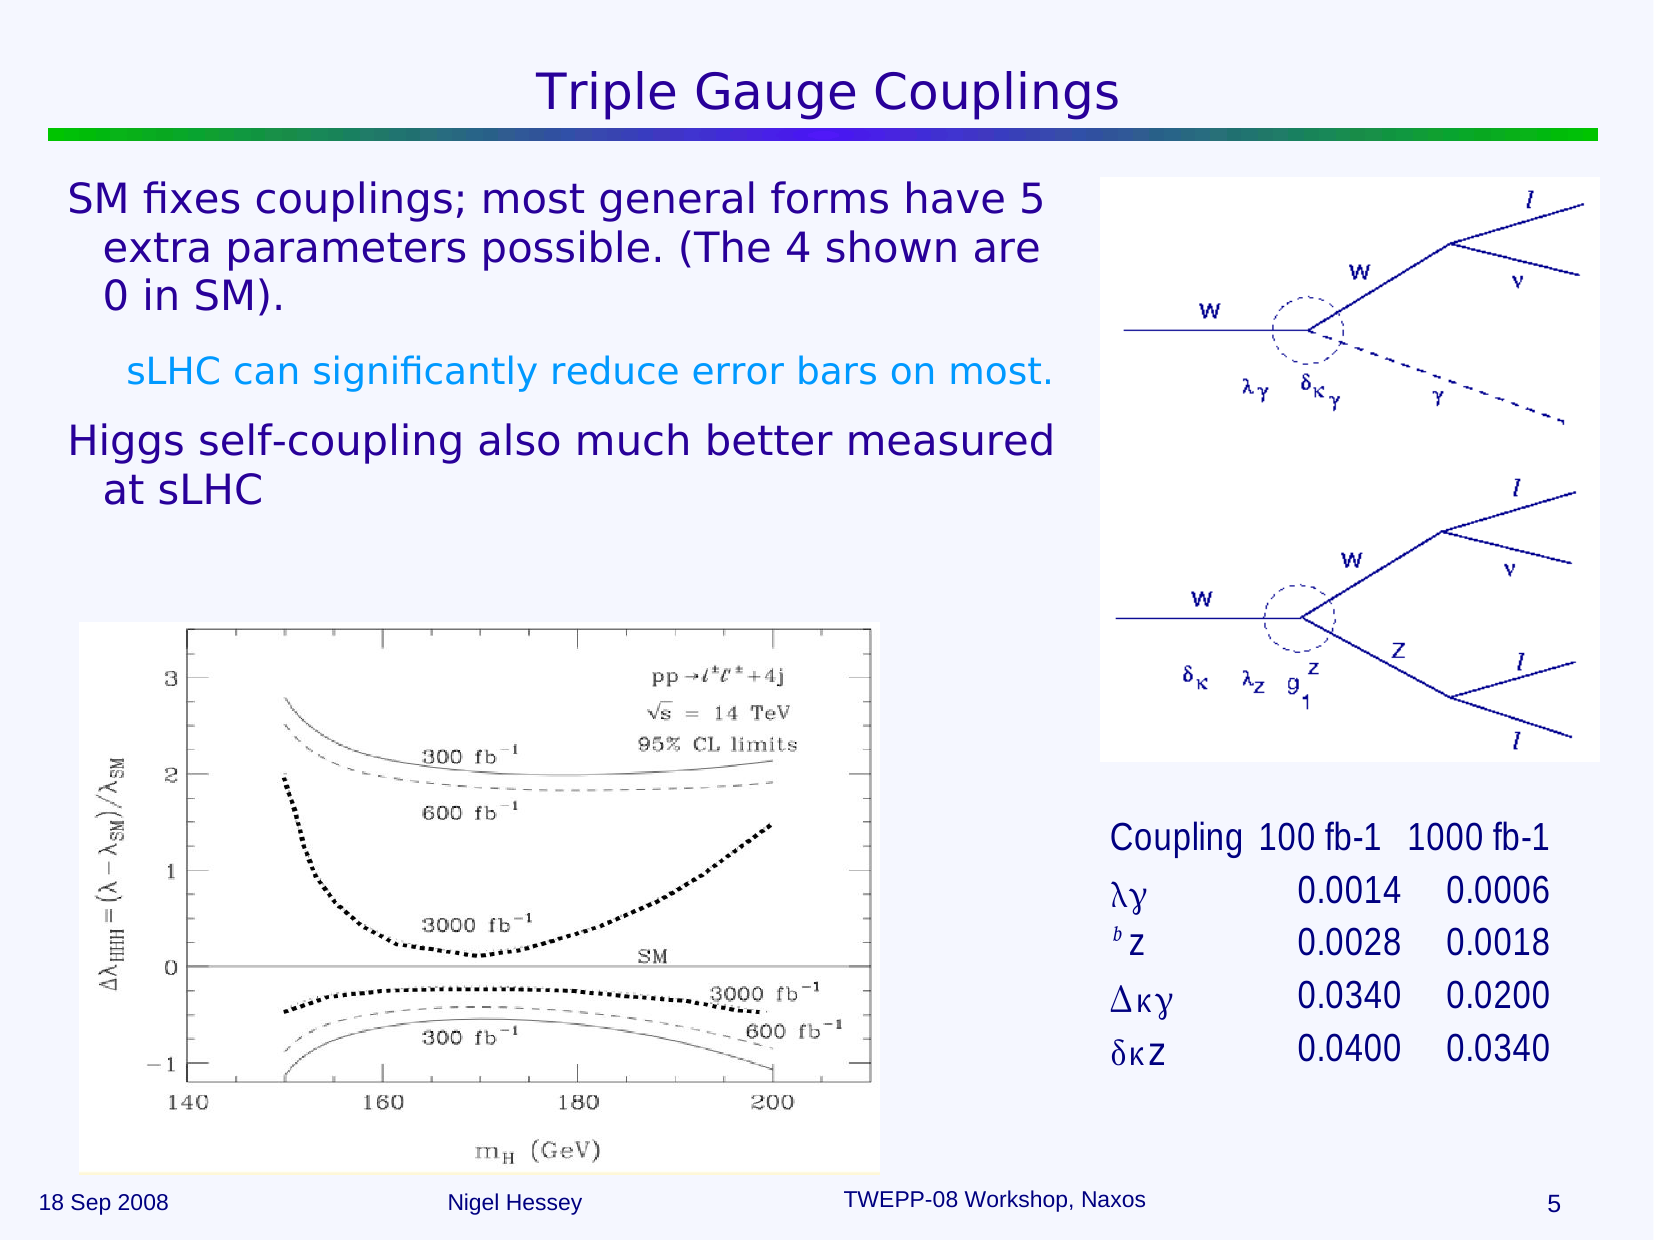

# Triple Gauge Couplings
SM fixes couplings; most general forms have 5 extra parameters possible. (The 4 shown are 0 in SM).
sLHC can significantly reduce error bars on most.
Higgs self-coupling also much better measured at sLHC